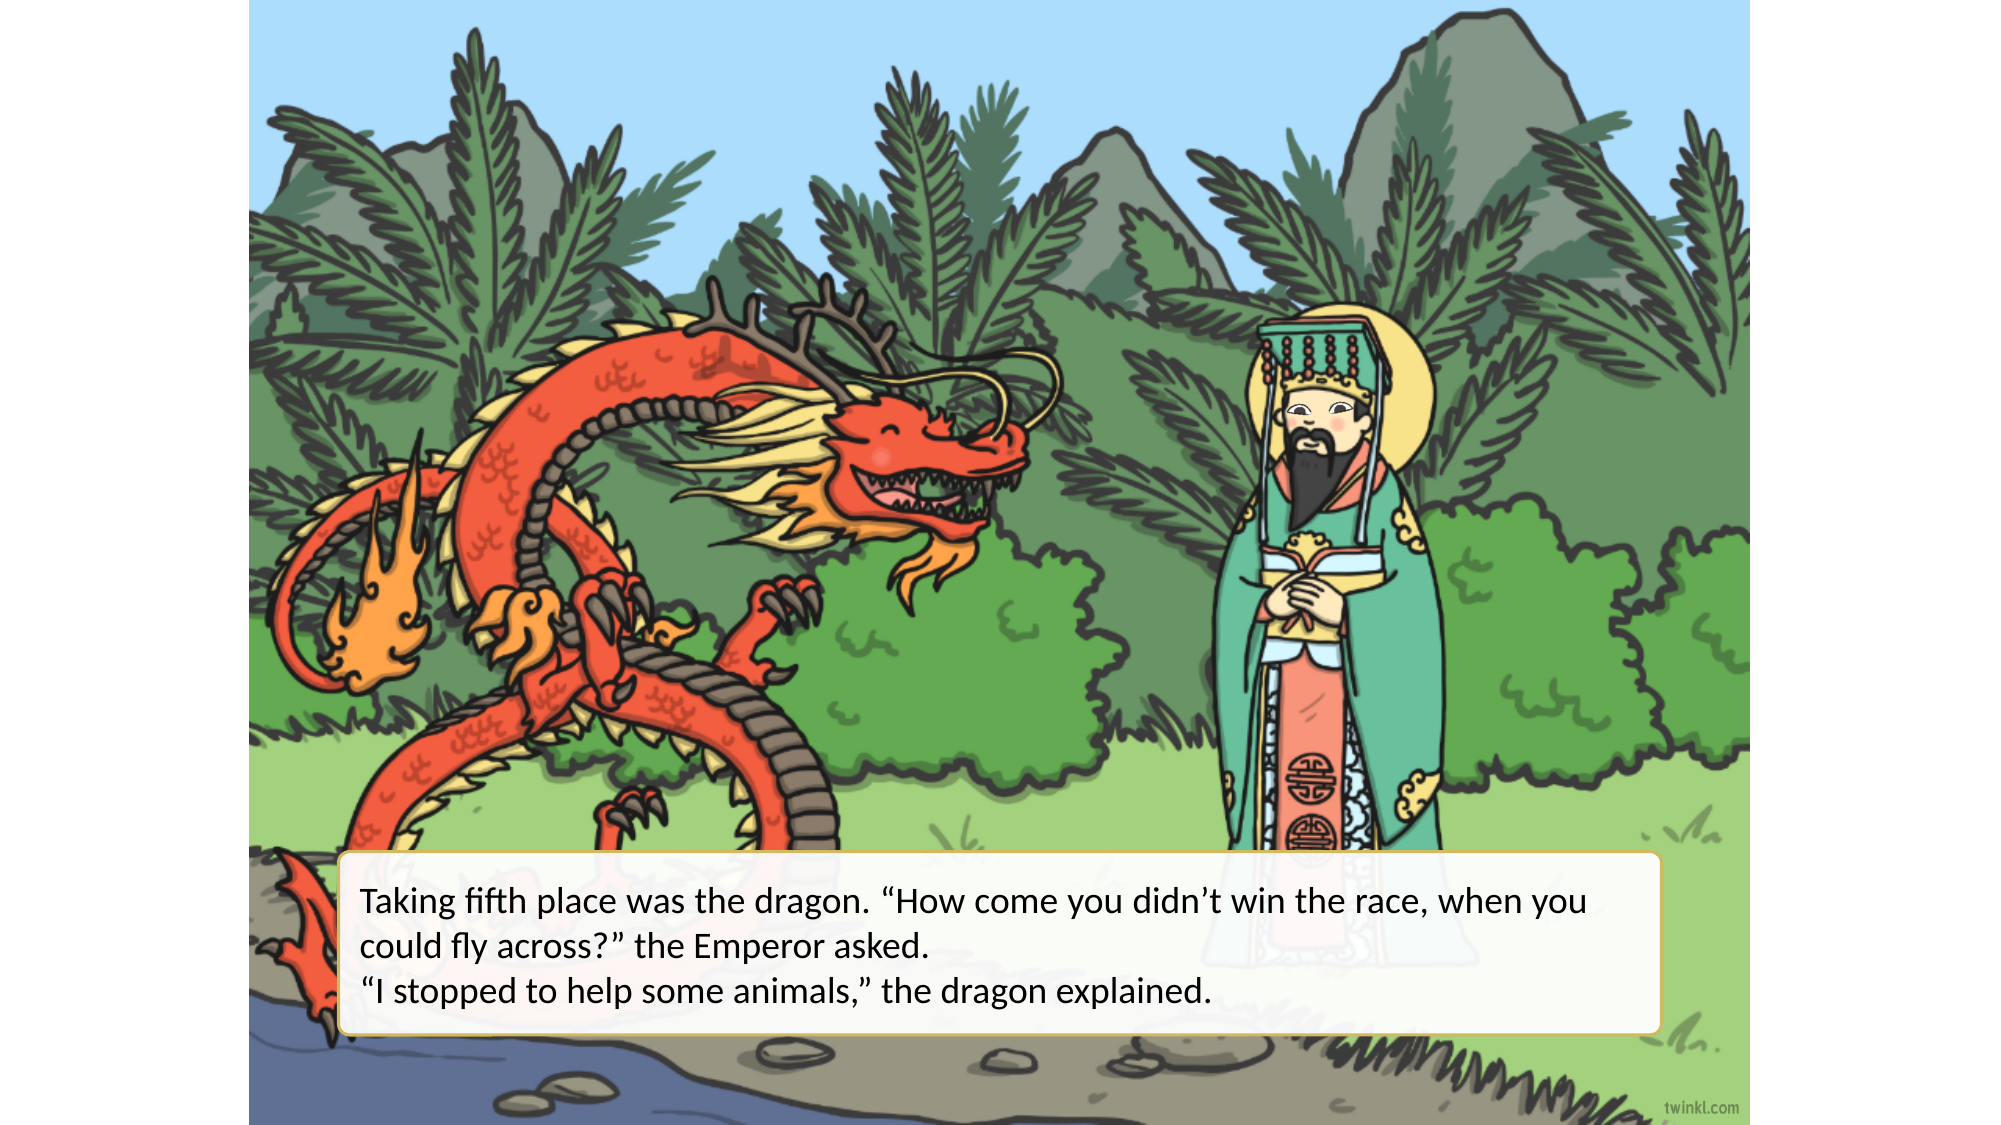

Taking fifth place was the dragon. “How come you didn’t win the race, when you could fly across?” the Emperor asked.
“I stopped to help some animals,” the dragon explained.